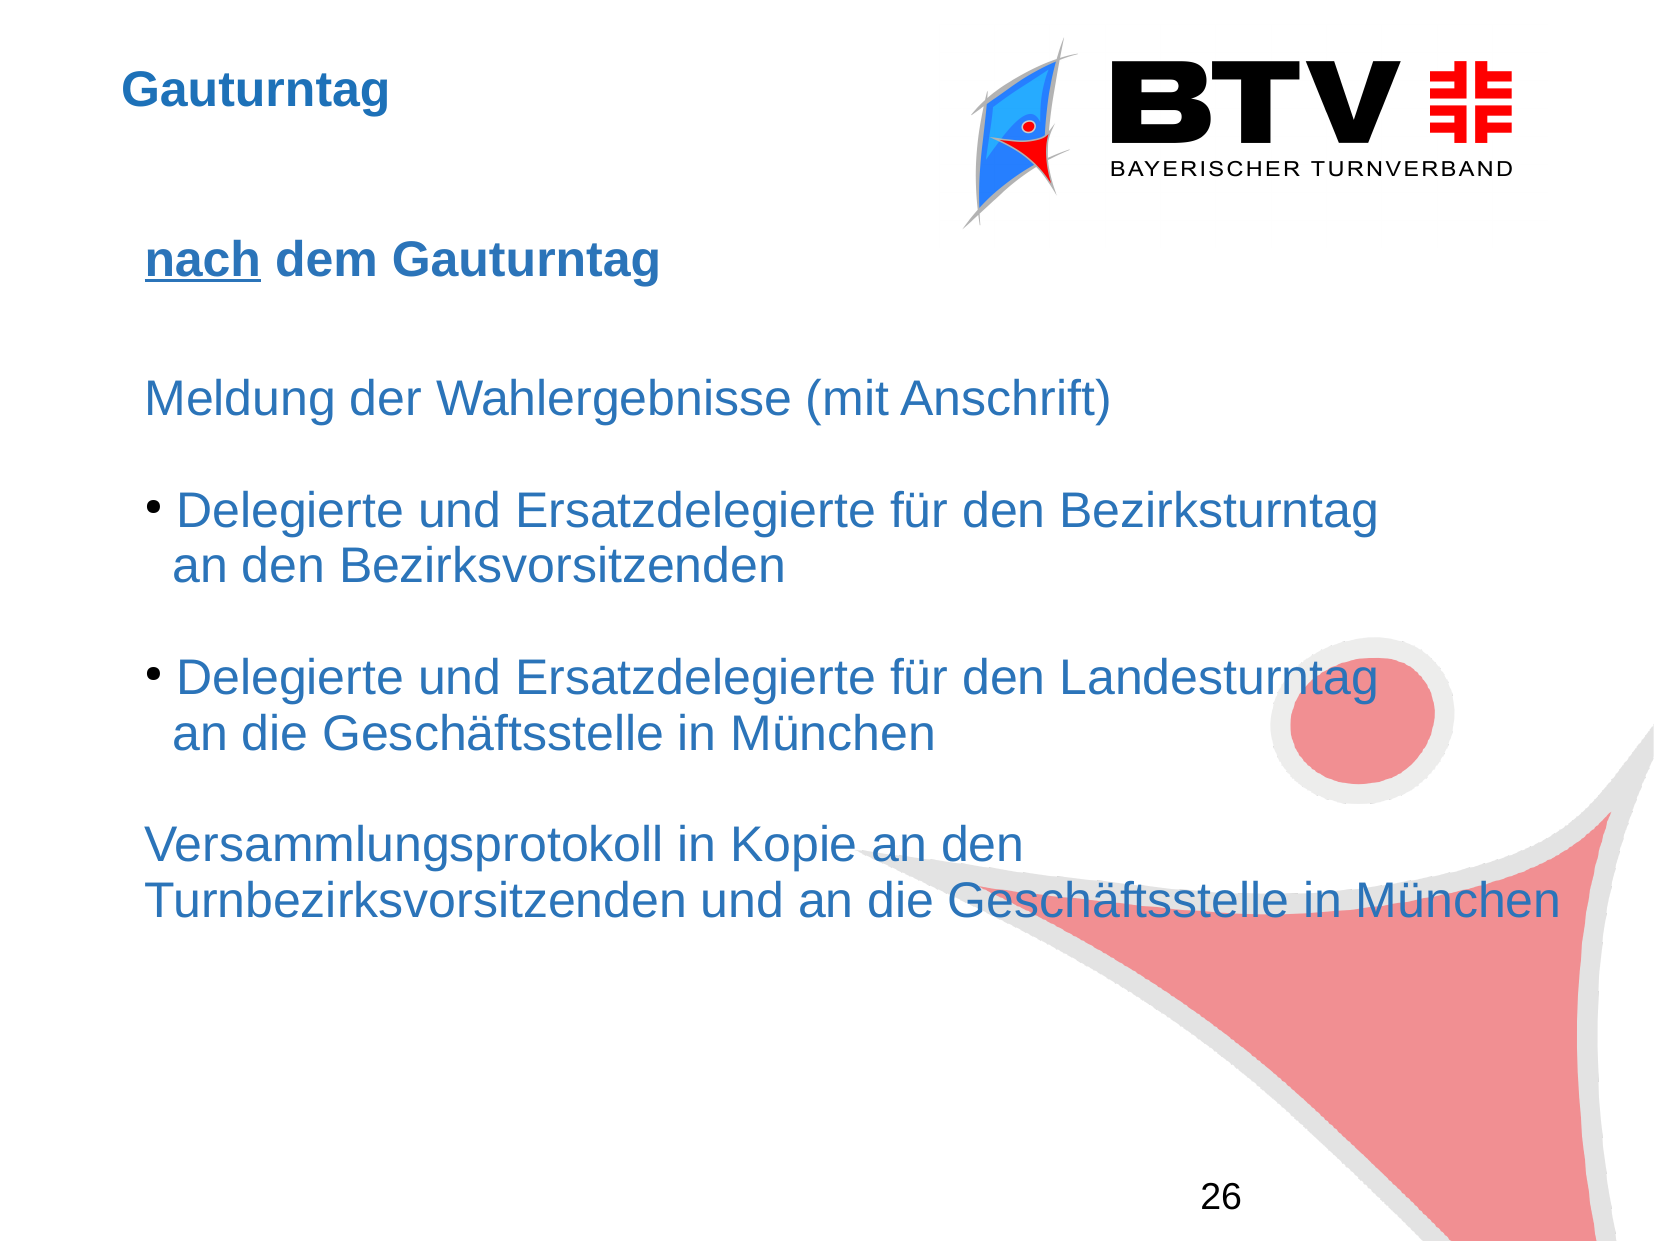

# Gauturntag
nach dem Gauturntag
Meldung der Wahlergebnisse (mit Anschrift)
 Delegierte und Ersatzdelegierte für den Bezirksturntag
 an den Bezirksvorsitzenden
 Delegierte und Ersatzdelegierte für den Landesturntag
 an die Geschäftsstelle in München
Versammlungsprotokoll in Kopie an den Turnbezirksvorsitzenden und an die Geschäftsstelle in München